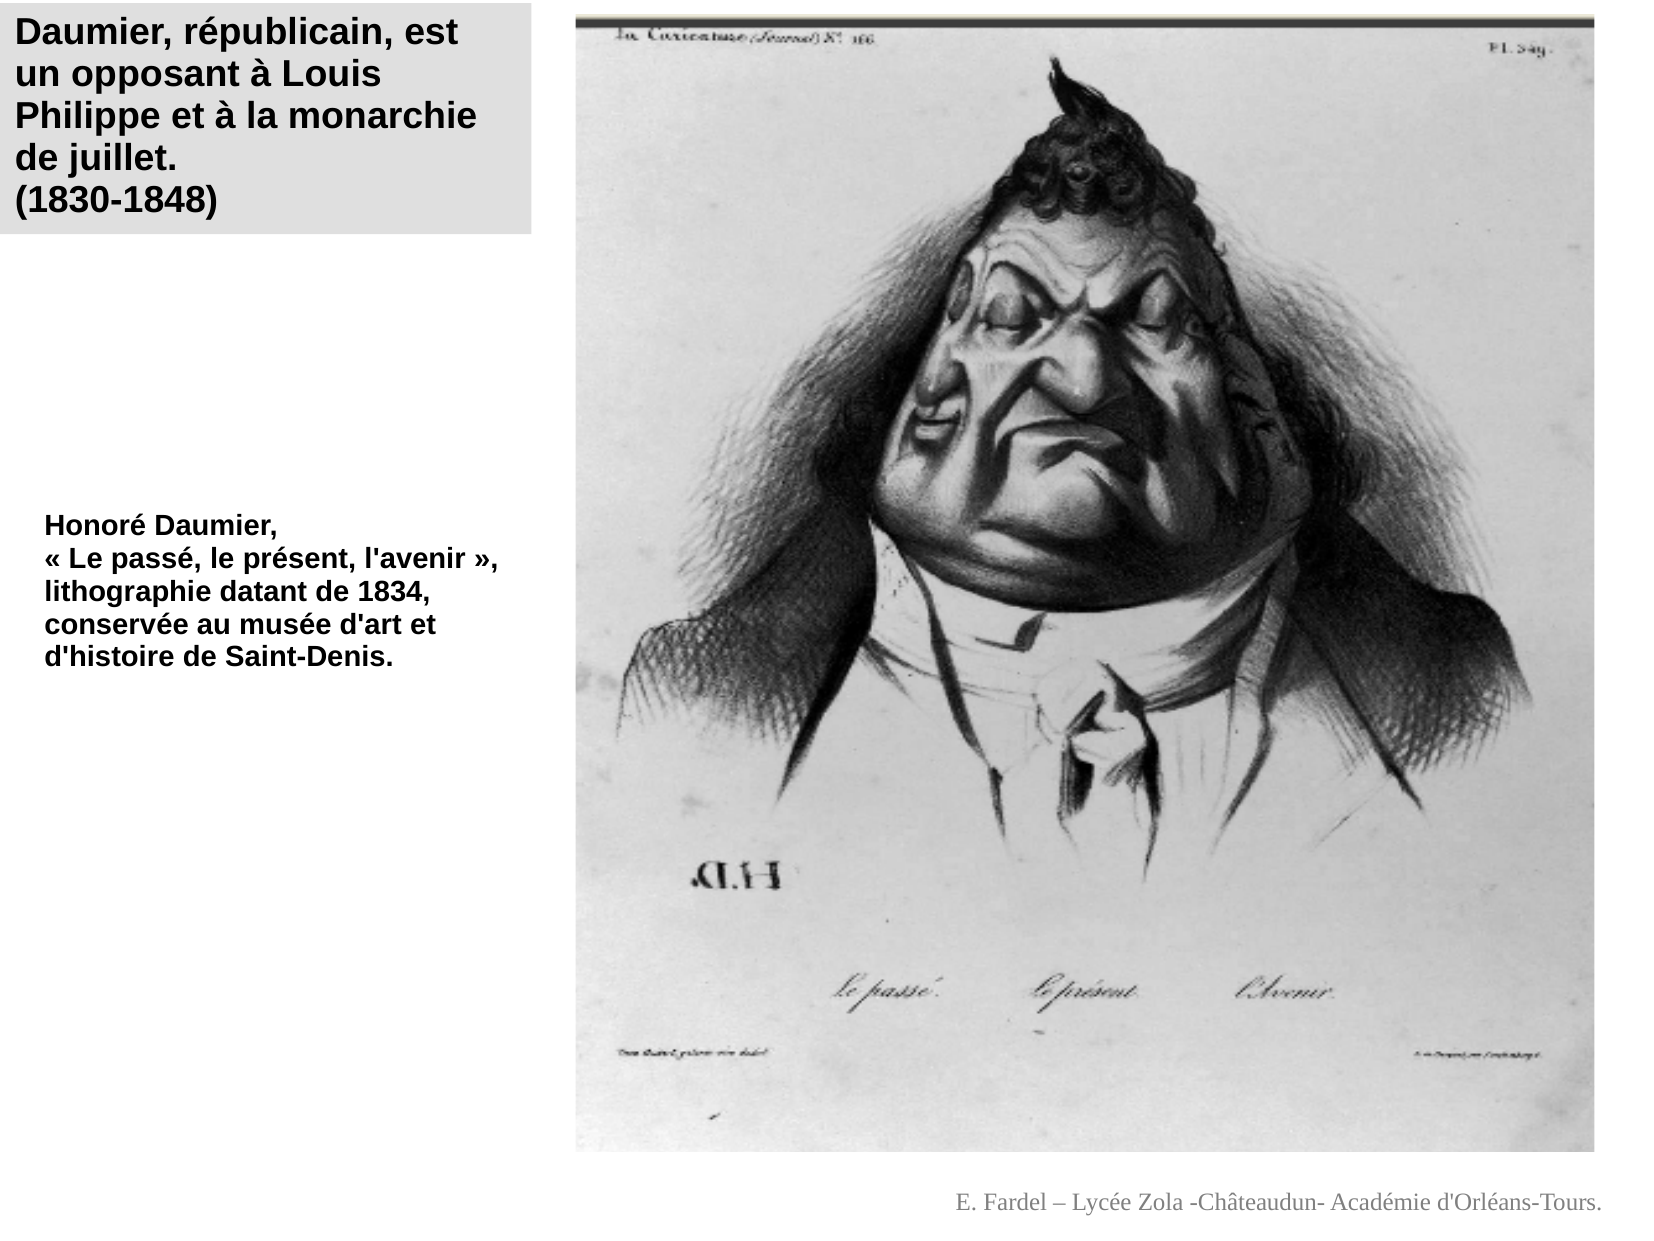

Daumier, républicain, est un opposant à Louis Philippe et à la monarchie de juillet.
(1830-1848)
Honoré Daumier,
« Le passé, le présent, l'avenir », lithographie datant de 1834, conservée au musée d'art et d'histoire de Saint-Denis.
E. Fardel – Lycée Zola -Châteaudun- Académie d'Orléans-Tours.